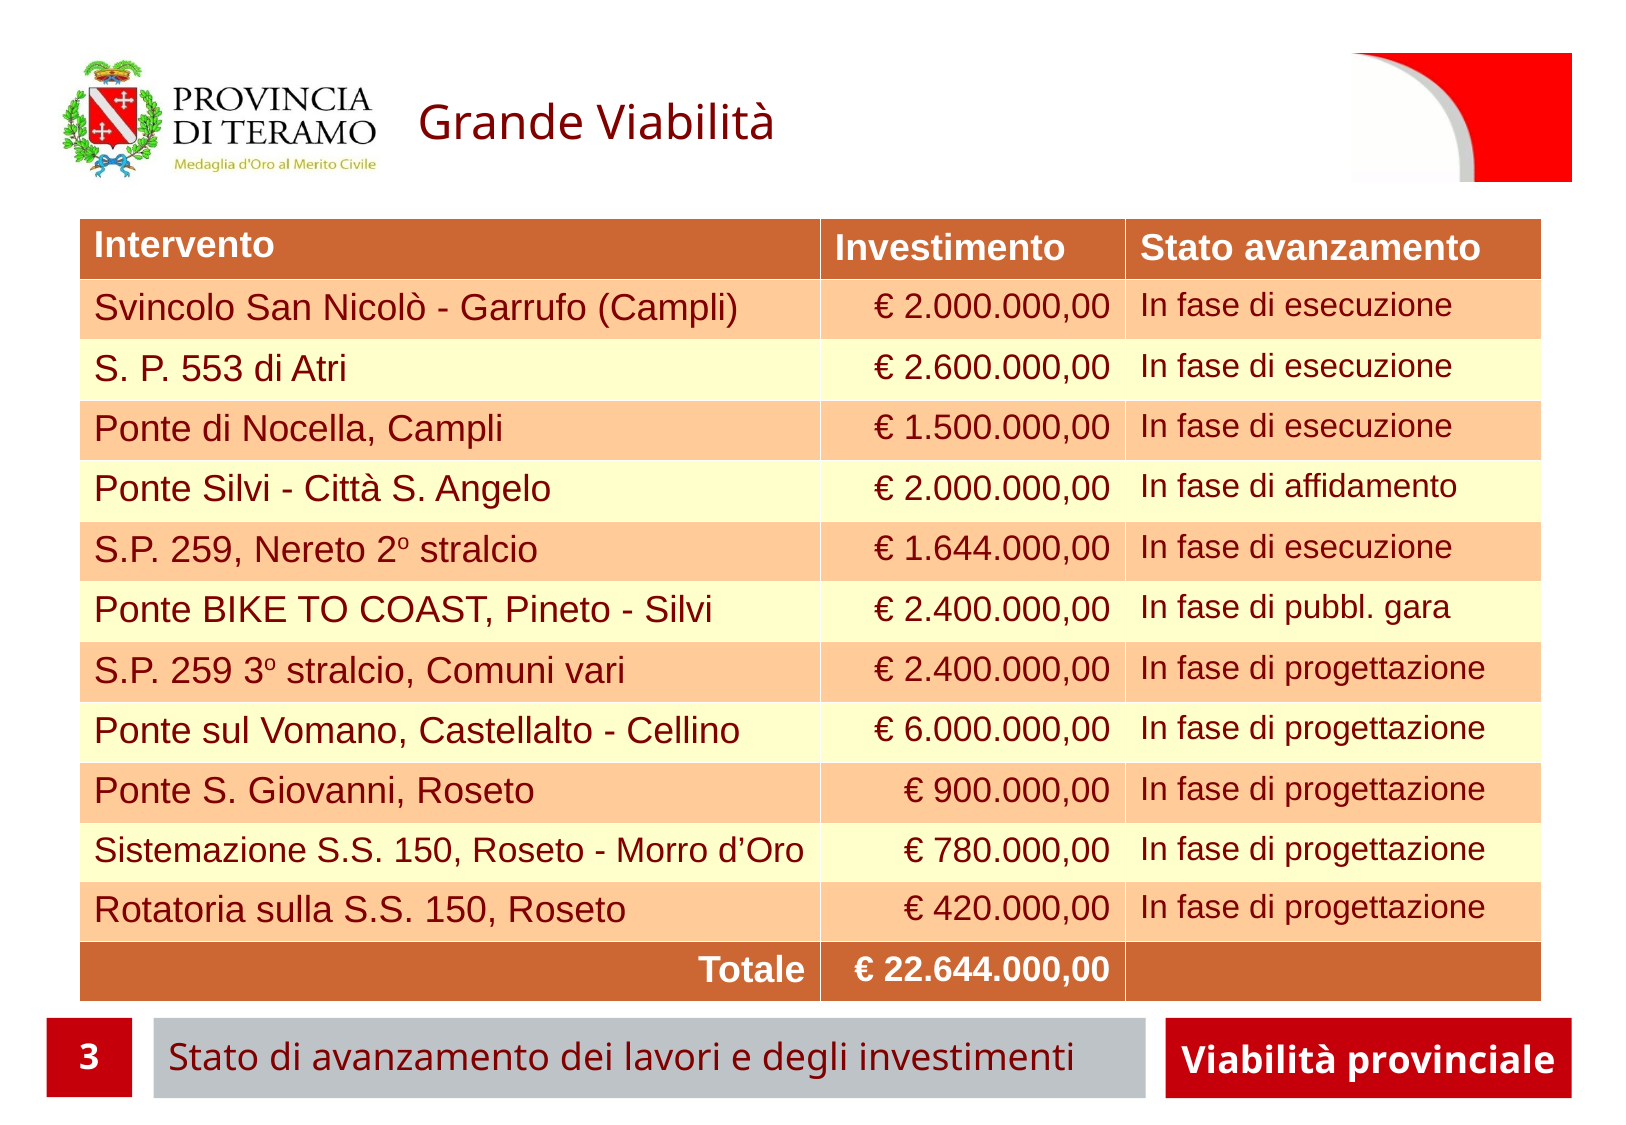

# Grande Viabilità
| Intervento | Investimento | Stato avanzamento |
| --- | --- | --- |
| Svincolo San Nicolò - Garrufo (Campli) | € 2.000.000,00 | In fase di esecuzione |
| S. P. 553 di Atri | € 2.600.000,00 | In fase di esecuzione |
| Ponte di Nocella, Campli | € 1.500.000,00 | In fase di esecuzione |
| Ponte Silvi - Città S. Angelo | € 2.000.000,00 | In fase di affidamento |
| S.P. 259, Nereto 2o stralcio | € 1.644.000,00 | In fase di esecuzione |
| Ponte BIKE TO COAST, Pineto - Silvi | € 2.400.000,00 | In fase di pubbl. gara |
| S.P. 259 3o stralcio, Comuni vari | € 2.400.000,00 | In fase di progettazione |
| Ponte sul Vomano, Castellalto - Cellino | € 6.000.000,00 | In fase di progettazione |
| Ponte S. Giovanni, Roseto | € 900.000,00 | In fase di progettazione |
| Sistemazione S.S. 150, Roseto - Morro d’Oro | € 780.000,00 | In fase di progettazione |
| Rotatoria sulla S.S. 150, Roseto | € 420.000,00 | In fase di progettazione |
| Totale | € 22.644.000,00 | |
3